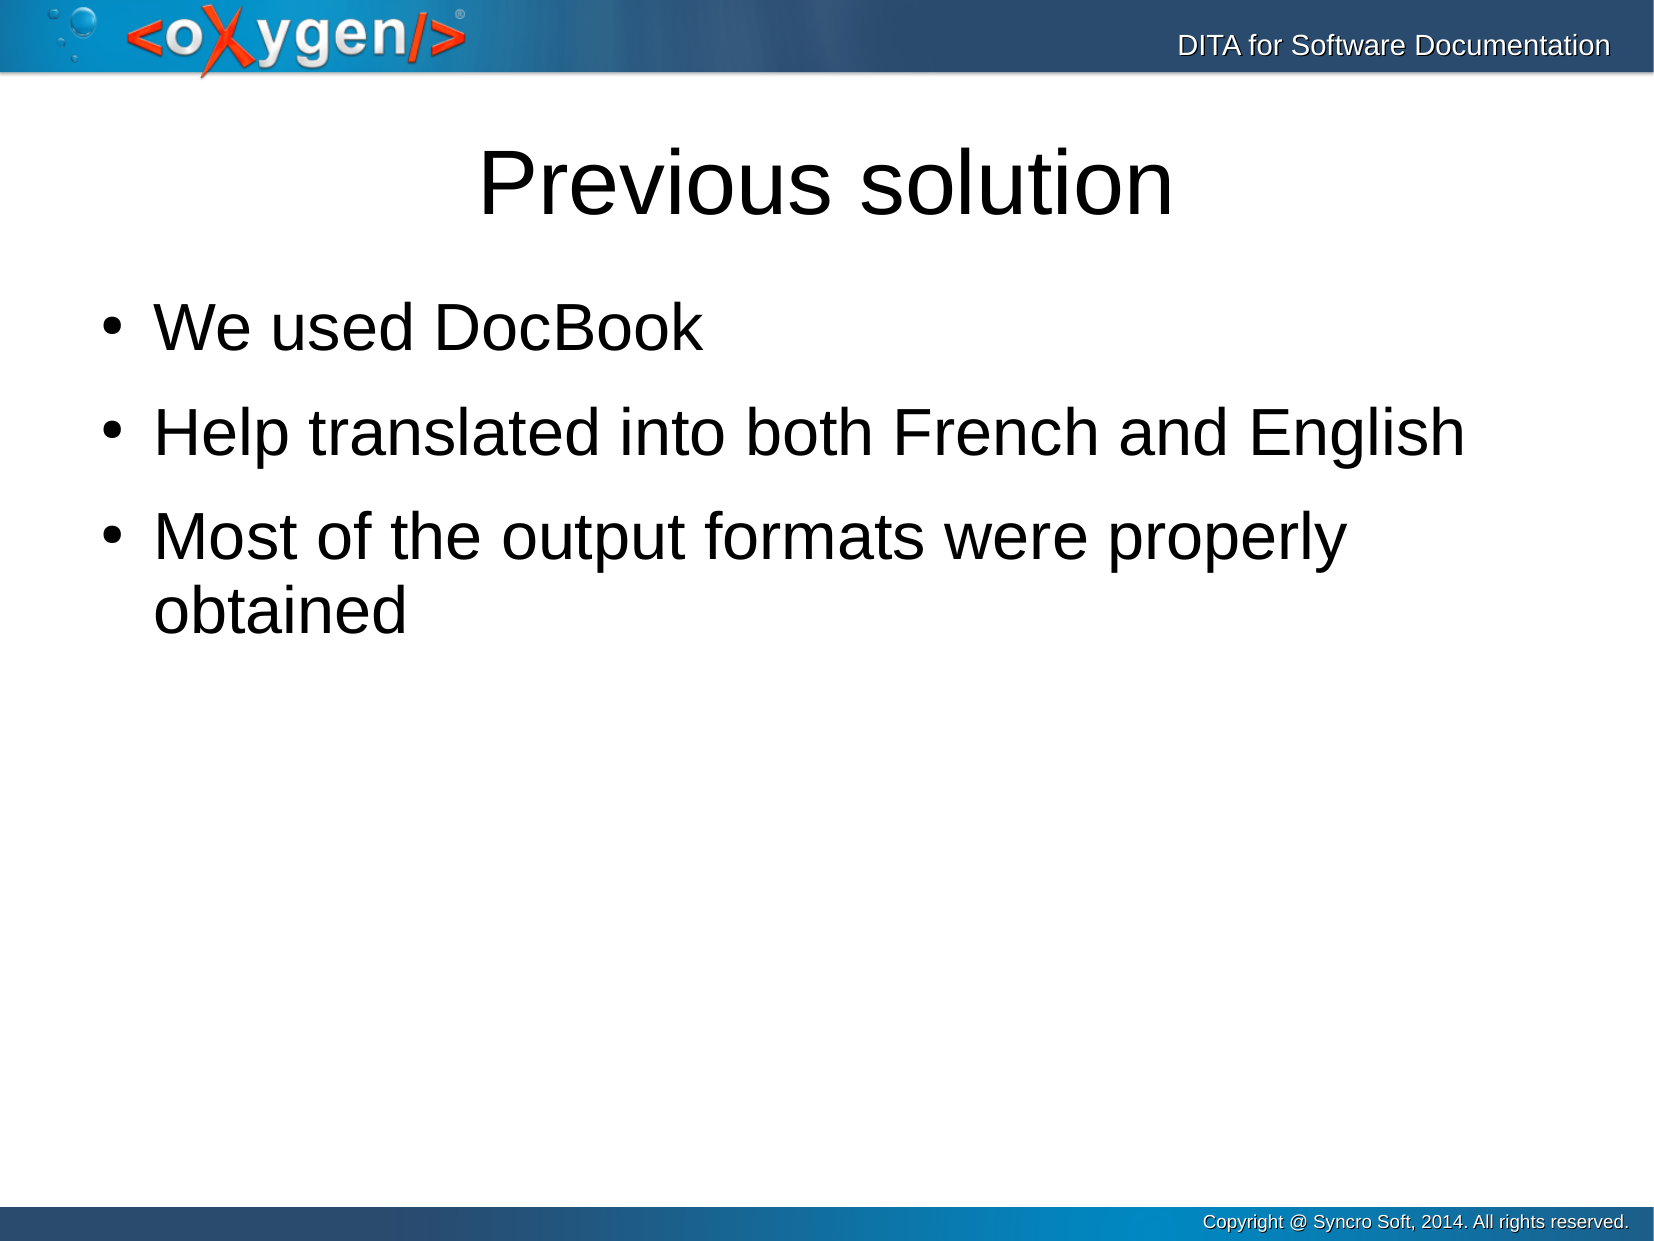

# Previous solution
We used DocBook
Help translated into both French and English
Most of the output formats were properly obtained